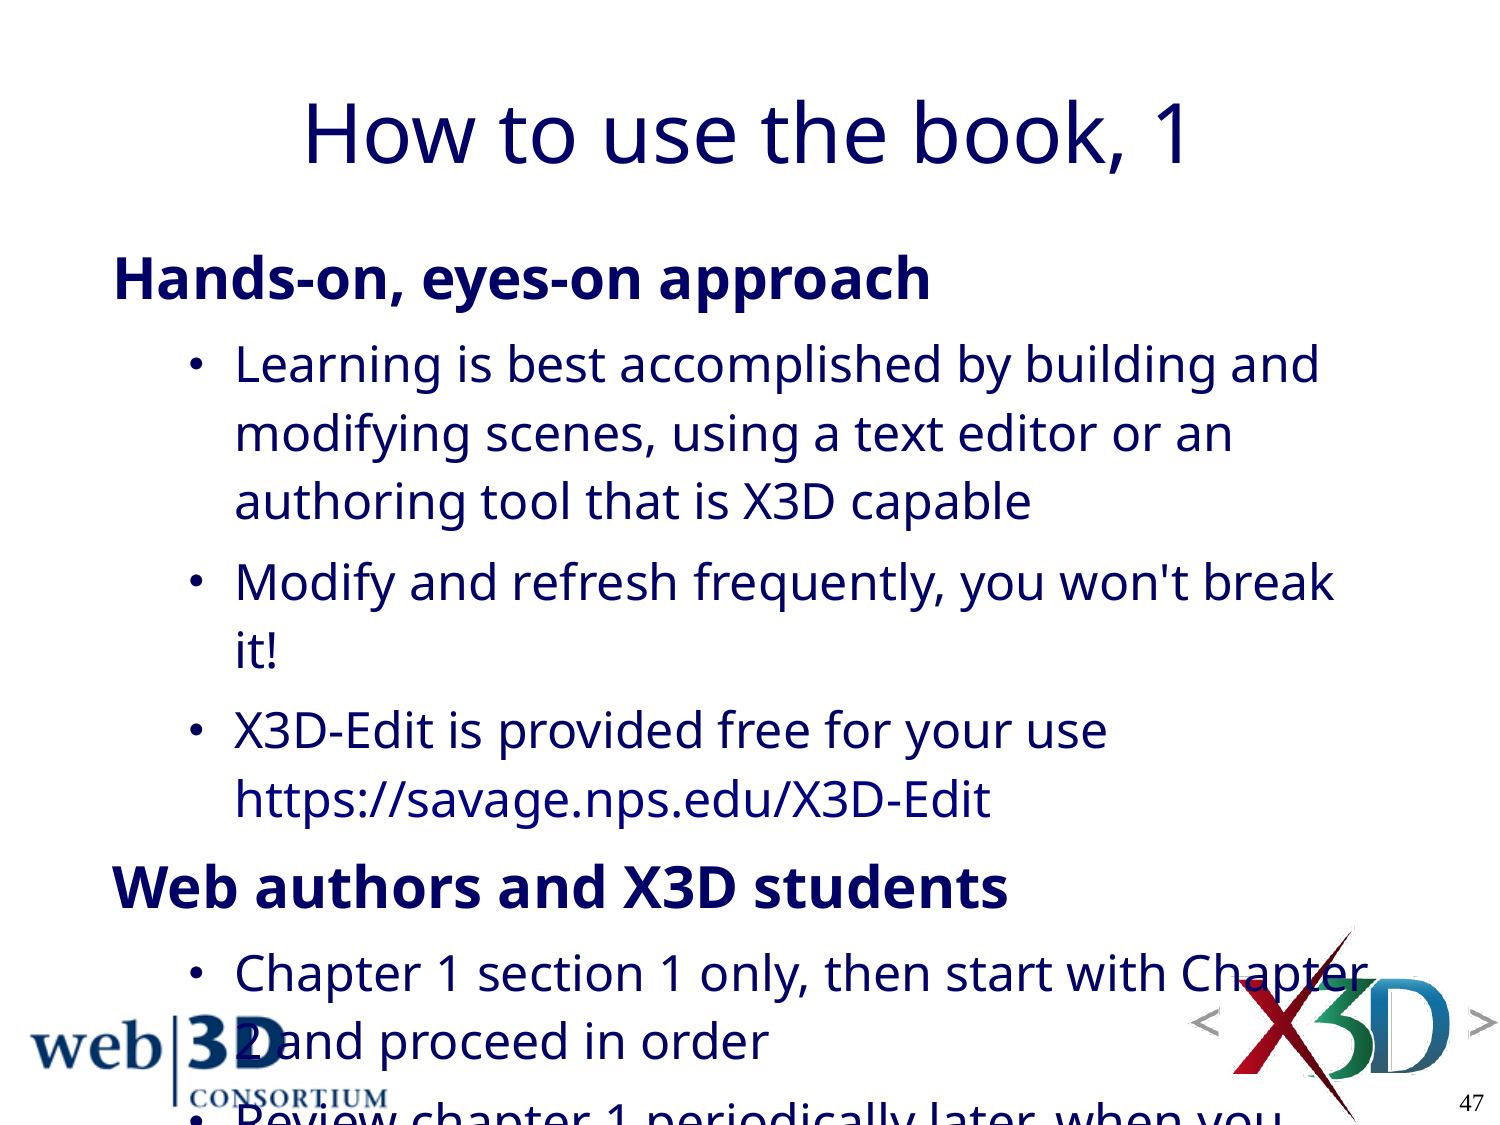

# How to use the book, 1
Hands-on, eyes-on approach
Learning is best accomplished by building and modifying scenes, using a text editor or an authoring tool that is X3D capable
Modify and refresh frequently, you won't break it!
X3D-Edit is provided free for your use https://savage.nps.edu/X3D-Edit
Web authors and X3D students
Chapter 1 section 1 only, then start with Chapter 2 and proceed in order
Review chapter 1 periodically later, when you want